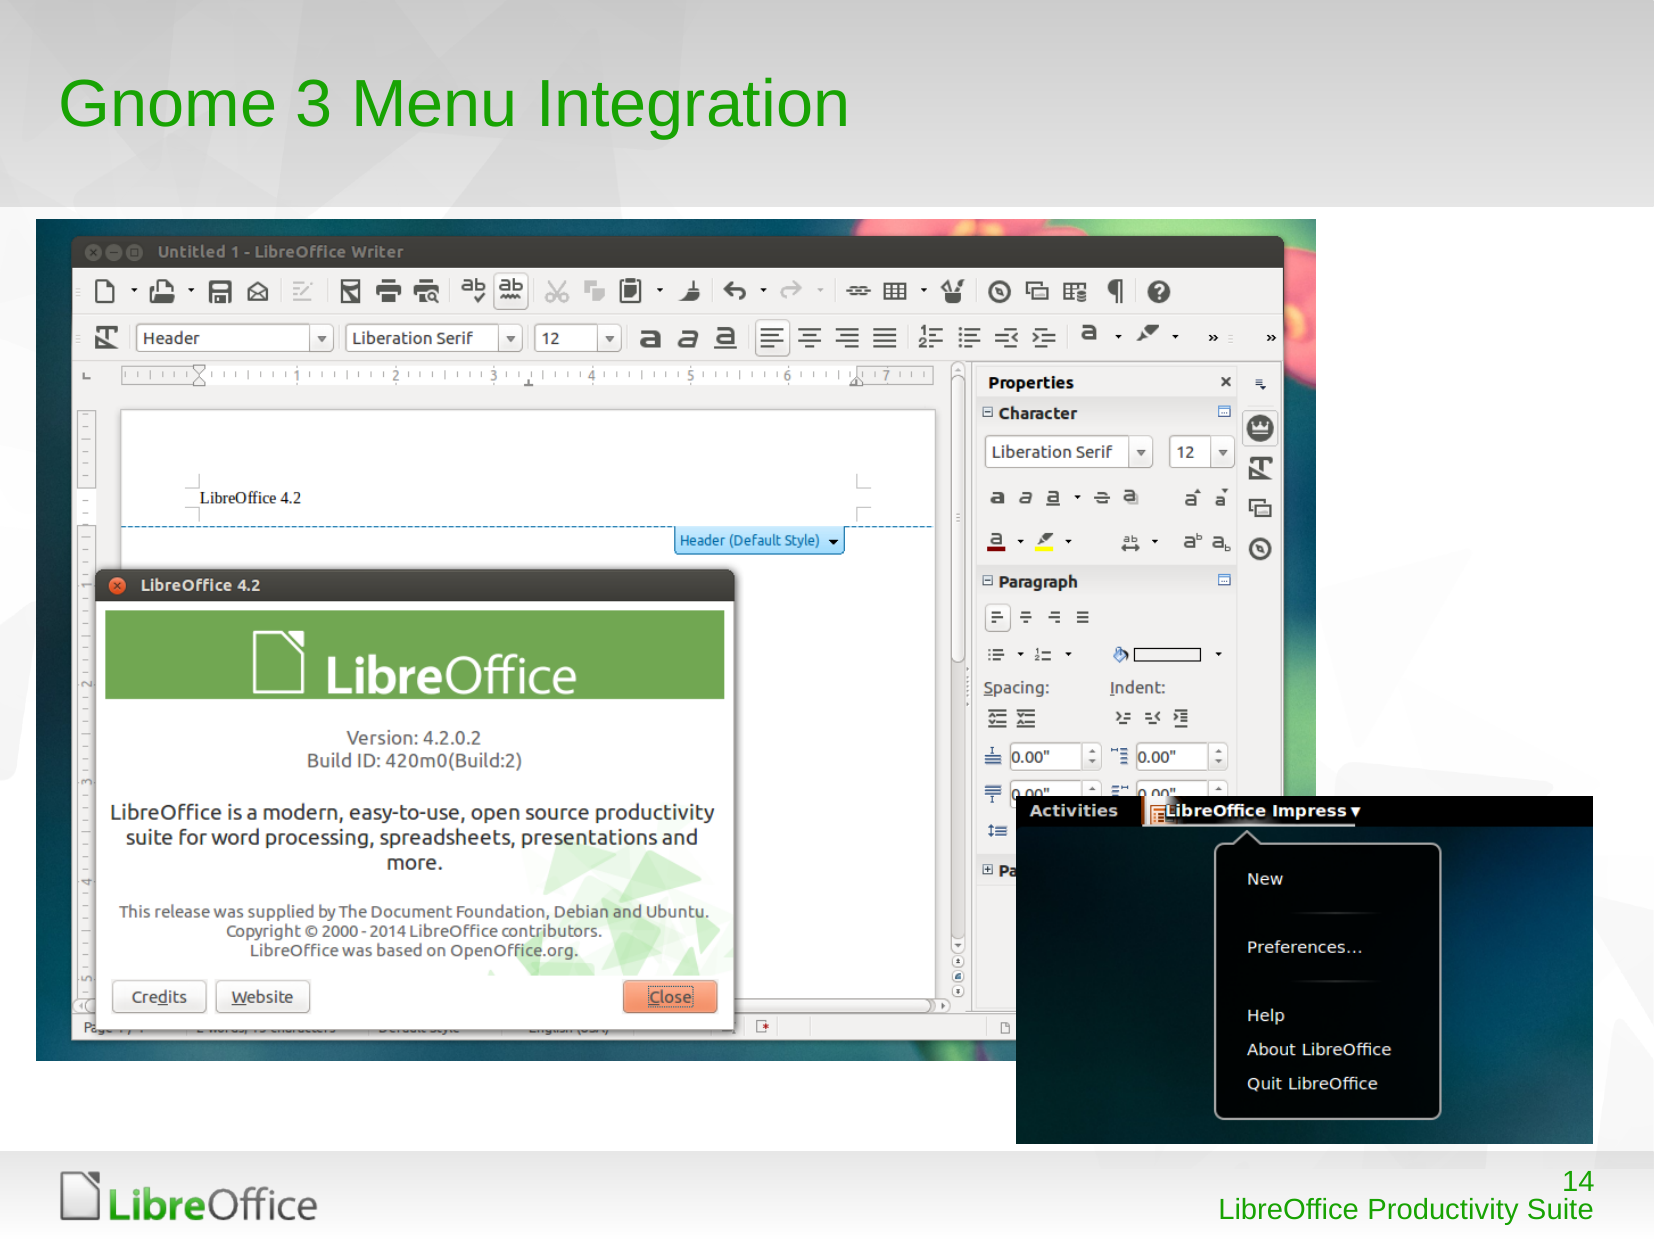

# Gnome 3 Menu Integration
14
LibreOffice Productivity Suite